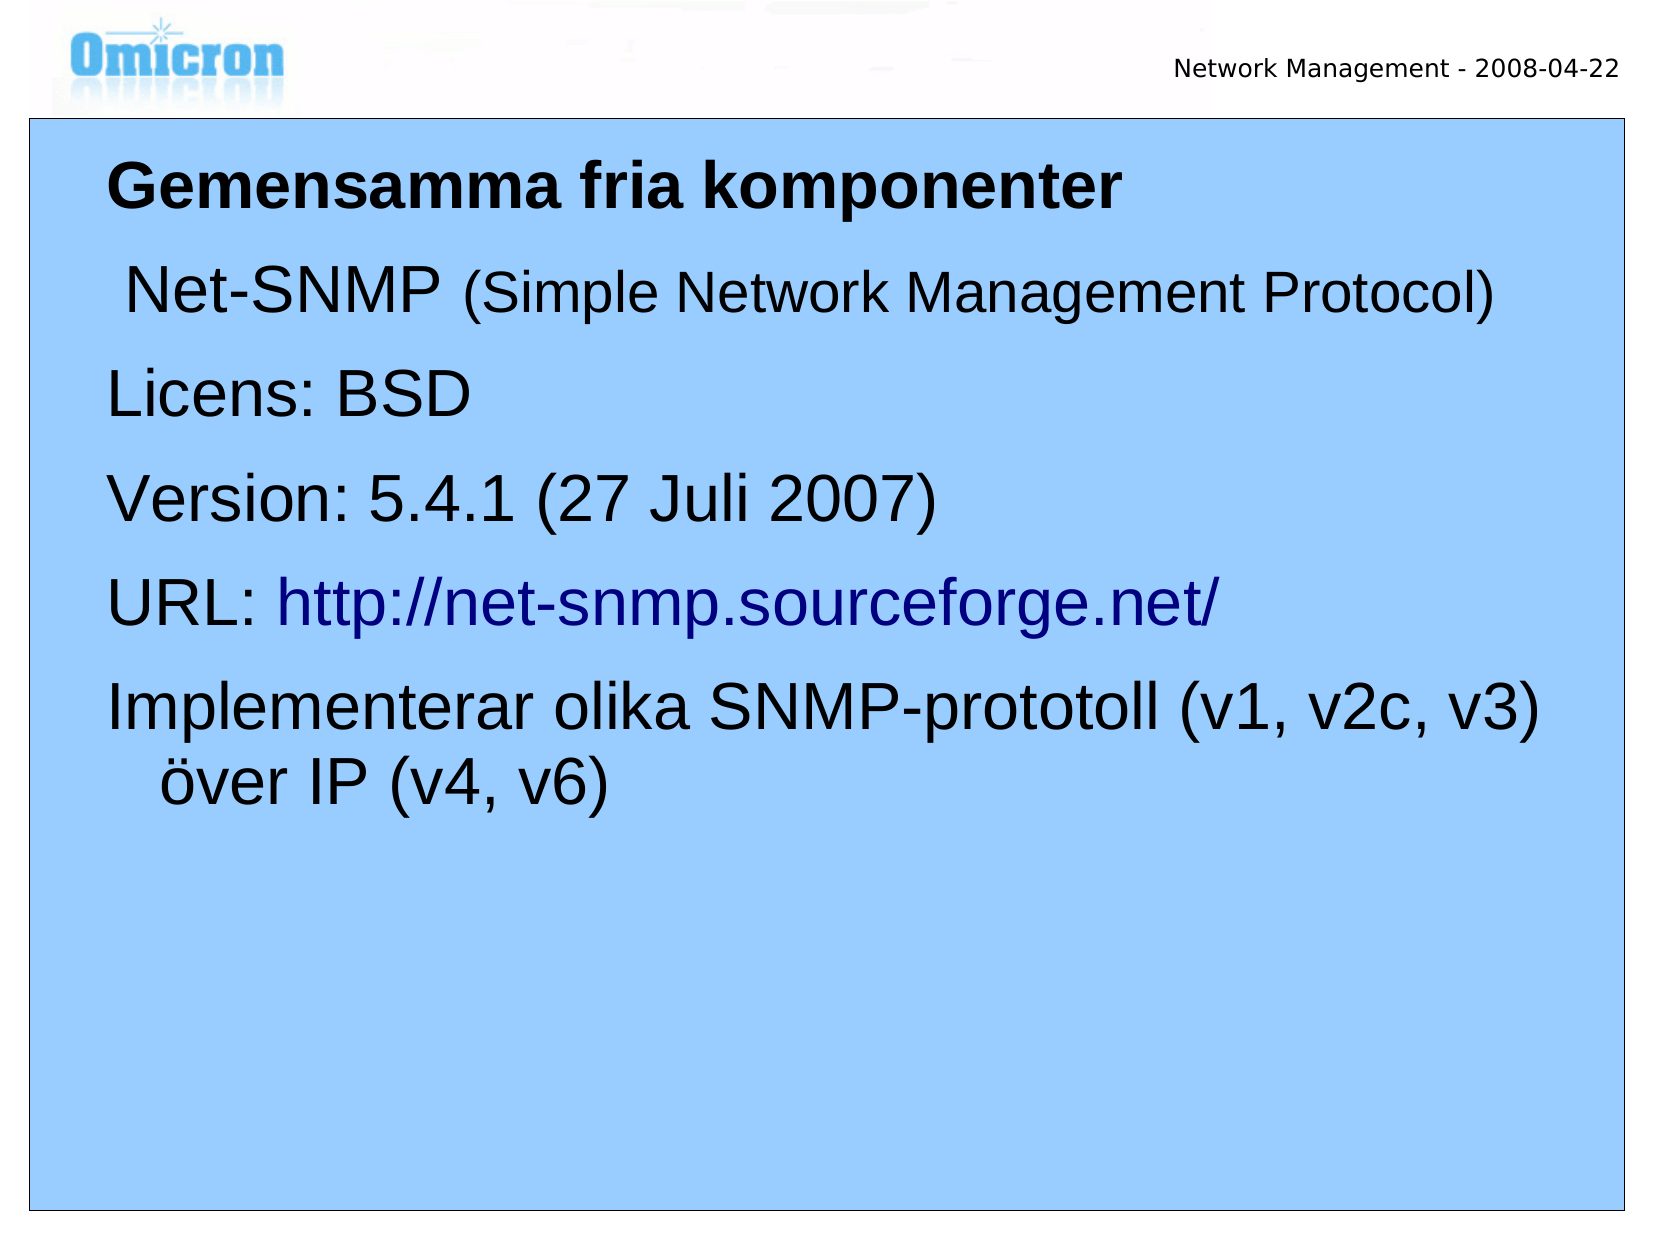

Network Management - 2008-04-22
Gemensamma fria komponenter
 Net-SNMP (Simple Network Management Protocol)
Licens: BSD
Version: 5.4.1 (27 Juli 2007)
URL: http://net-snmp.sourceforge.net/
Implementerar olika SNMP-prototoll (v1, v2c, v3) över IP (v4, v6)
#